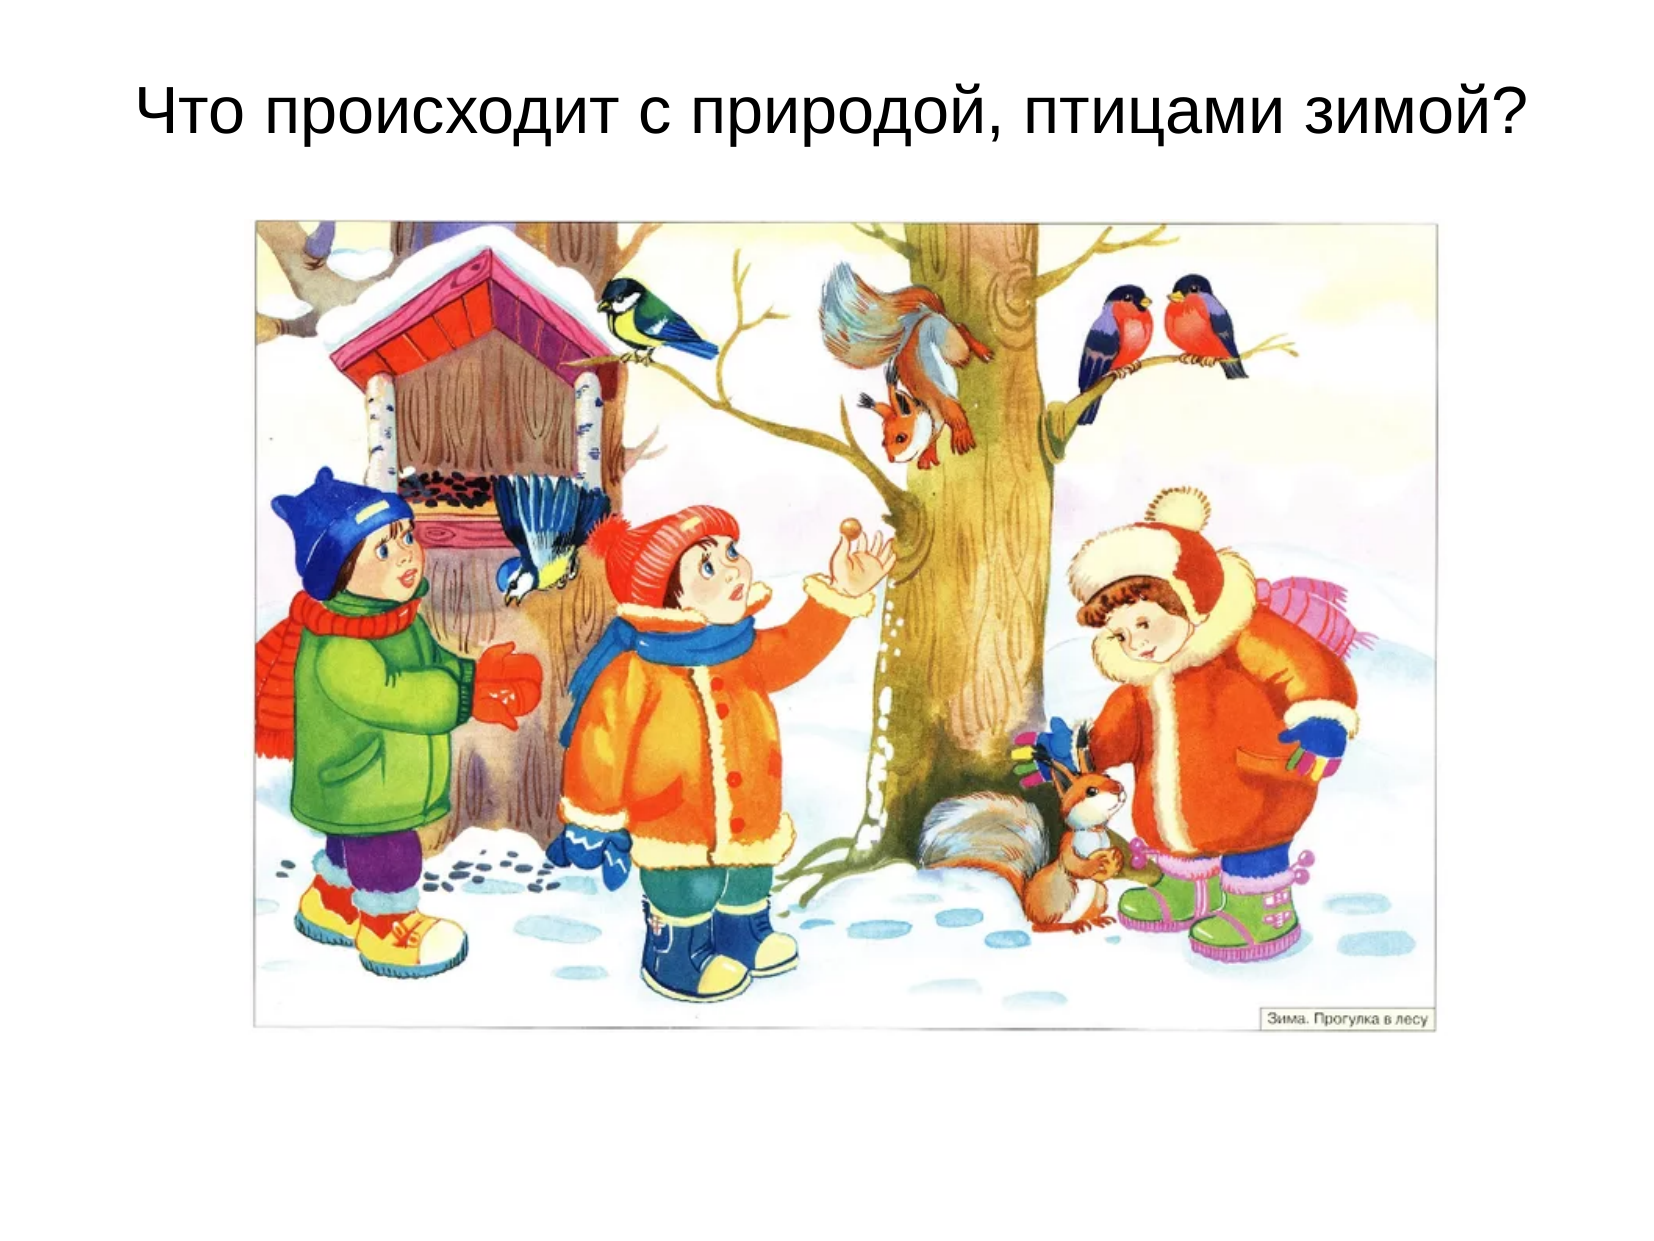

# Что происходит с природой, птицами зимой?